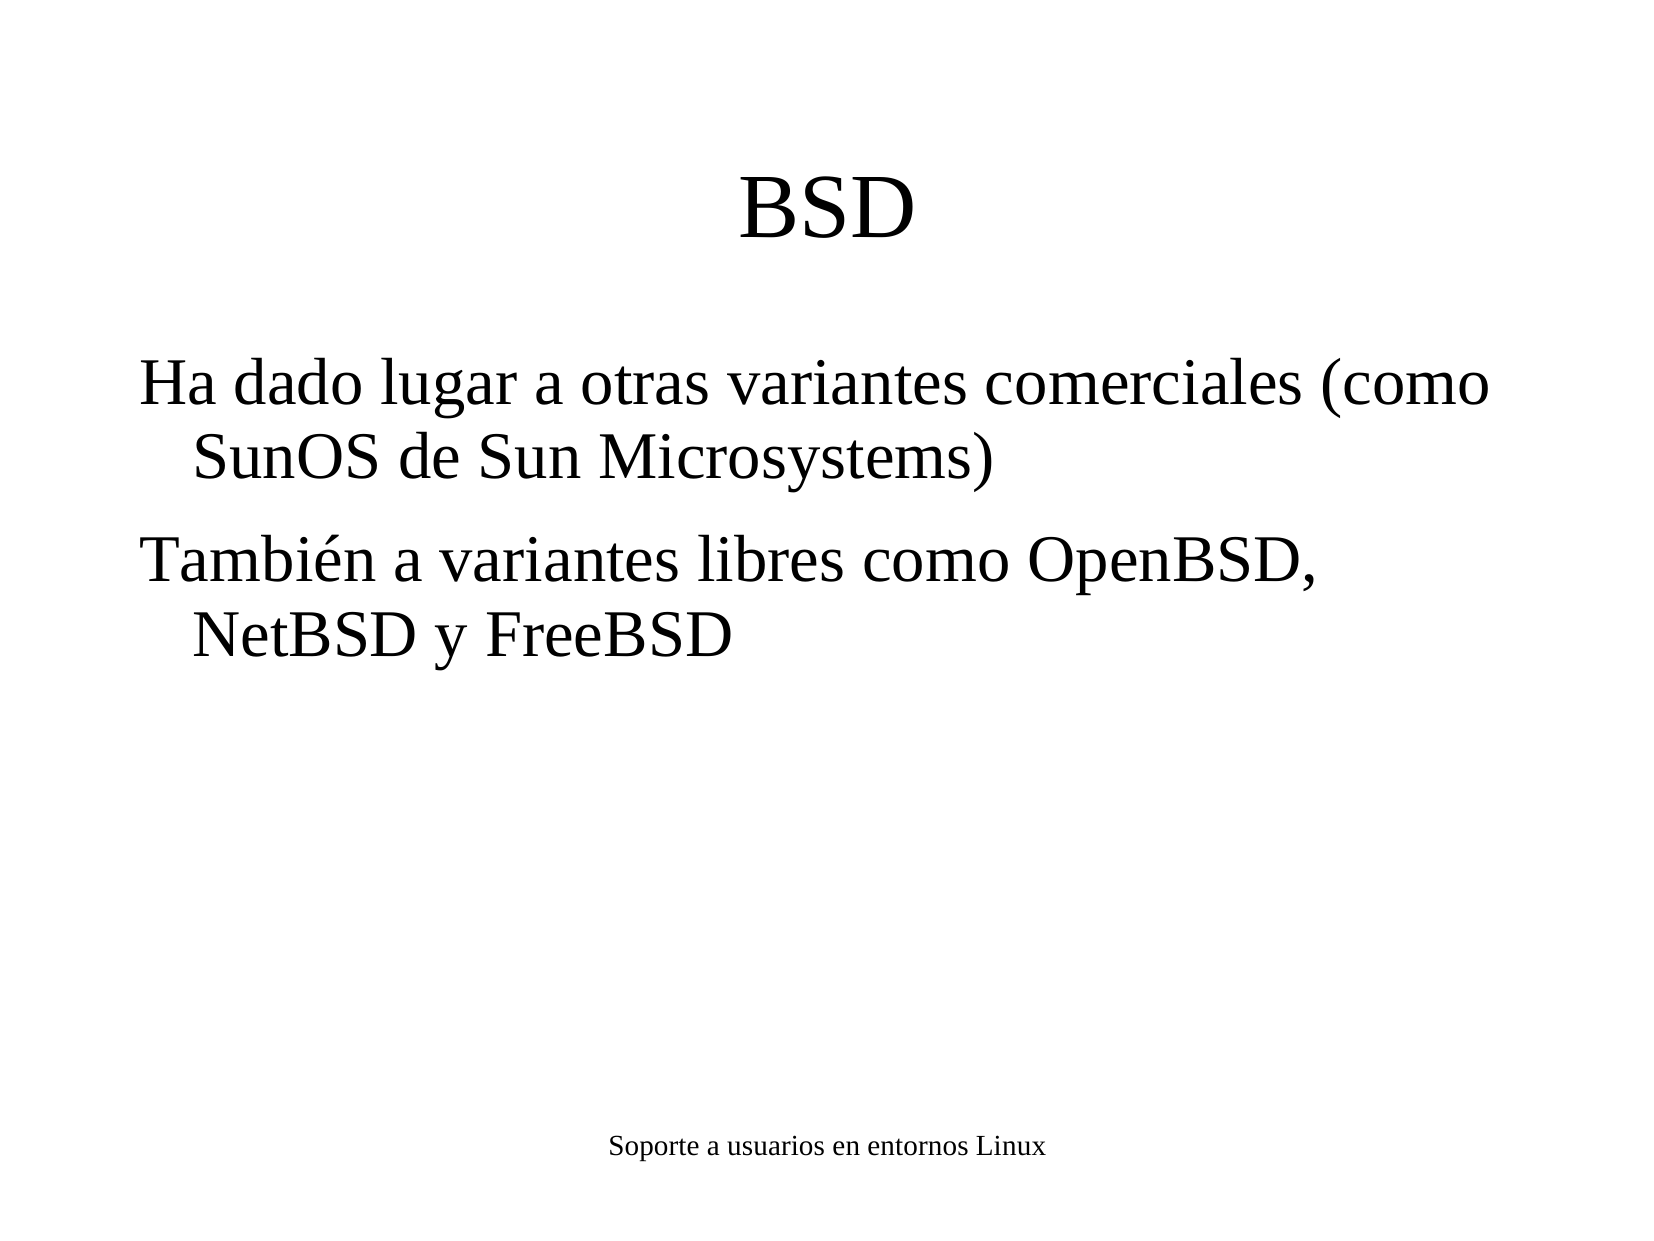

# BSD
Ha dado lugar a otras variantes comerciales (como SunOS de Sun Microsystems)
También a variantes libres como OpenBSD, NetBSD y FreeBSD